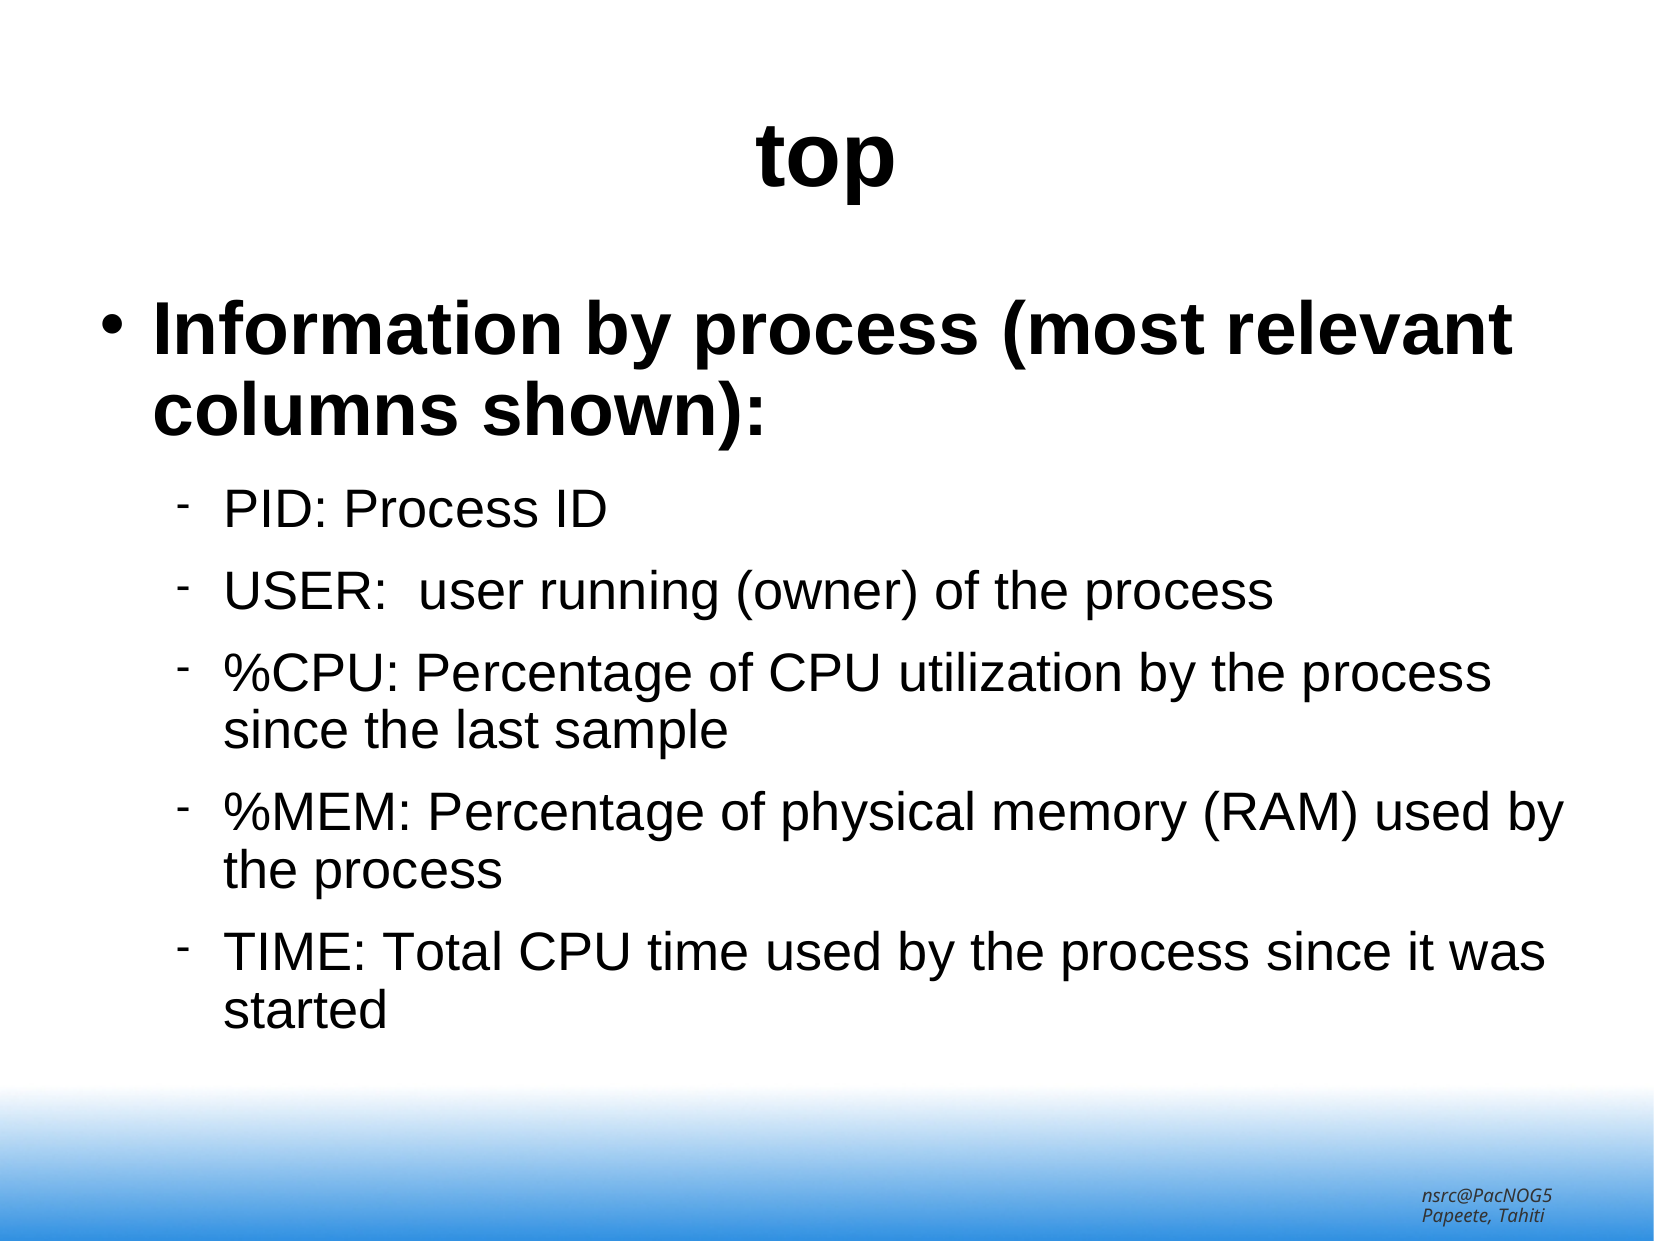

# top
Information by process (most relevant columns shown):
PID: Process ID
USER: user running (owner) of the process
%CPU: Percentage of CPU utilization by the process since the last sample
%MEM: Percentage of physical memory (RAM) used by the process
TIME: Total CPU time used by the process since it was started